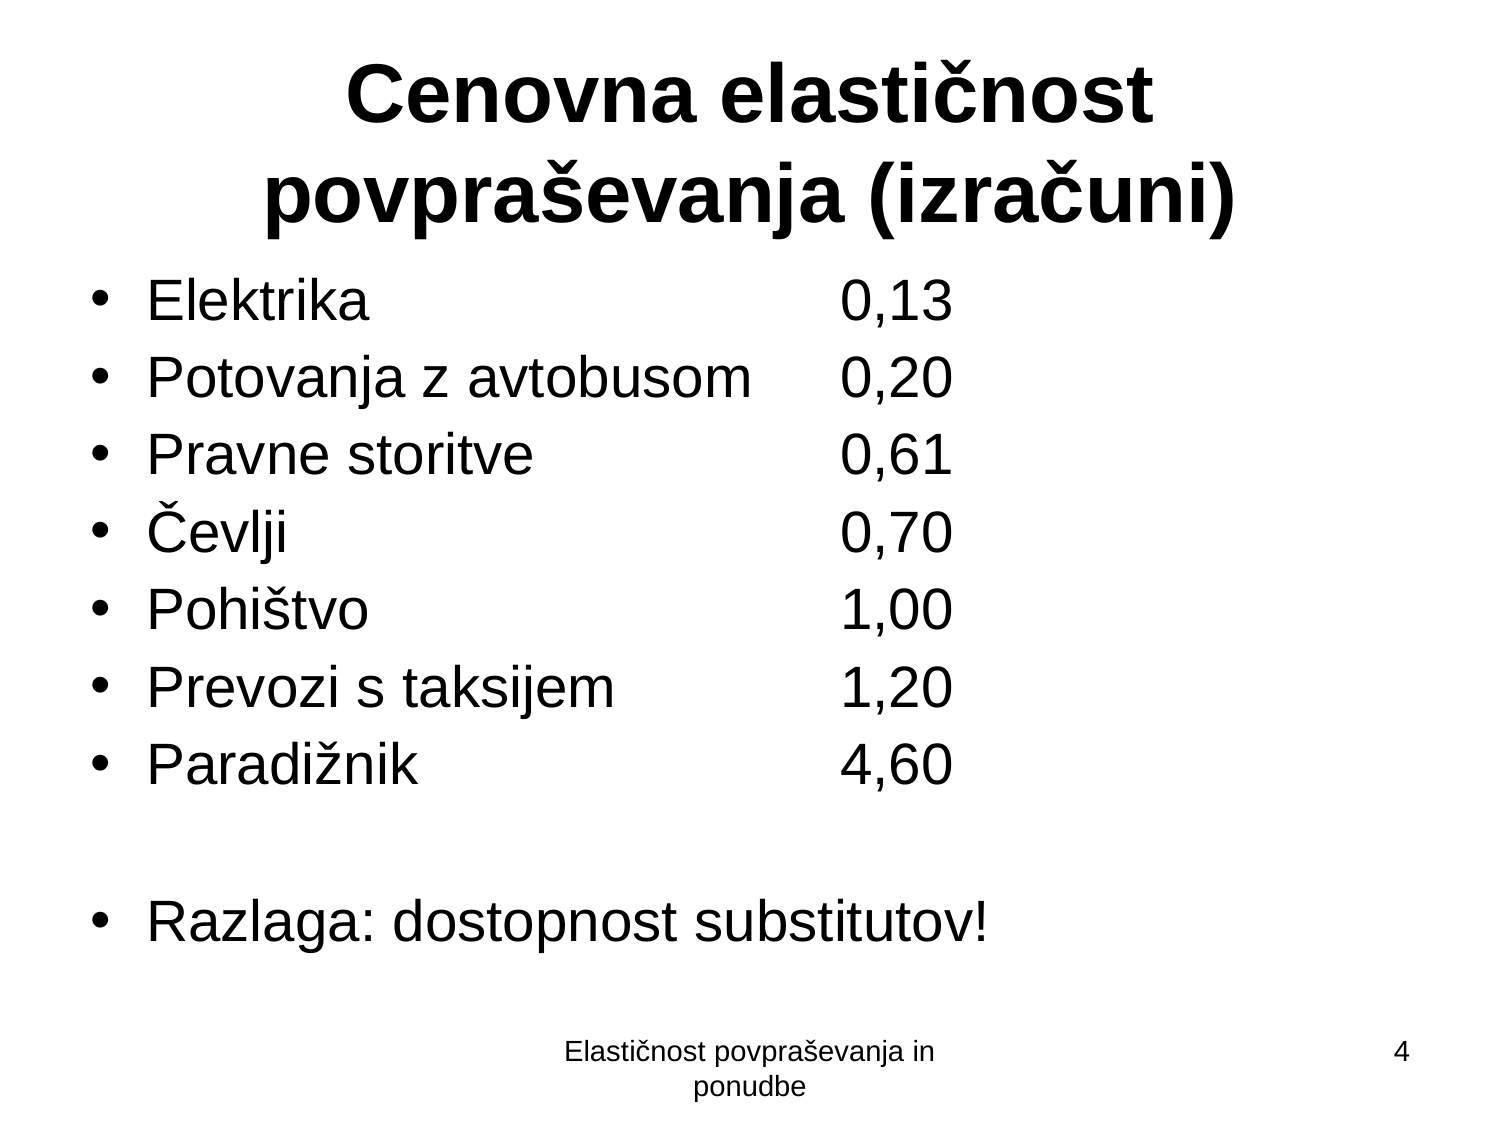

# Cenovna elastičnost povpraševanja (izračuni)
Elektrika				0,13
Potovanja z avtobusom	0,20
Pravne storitve			0,61
Čevlji				0,70
Pohištvo				1,00
Prevozi s taksijem		1,20
Paradižnik			4,60
Razlaga: dostopnost substitutov!
Elastičnost povpraševanja in ponudbe